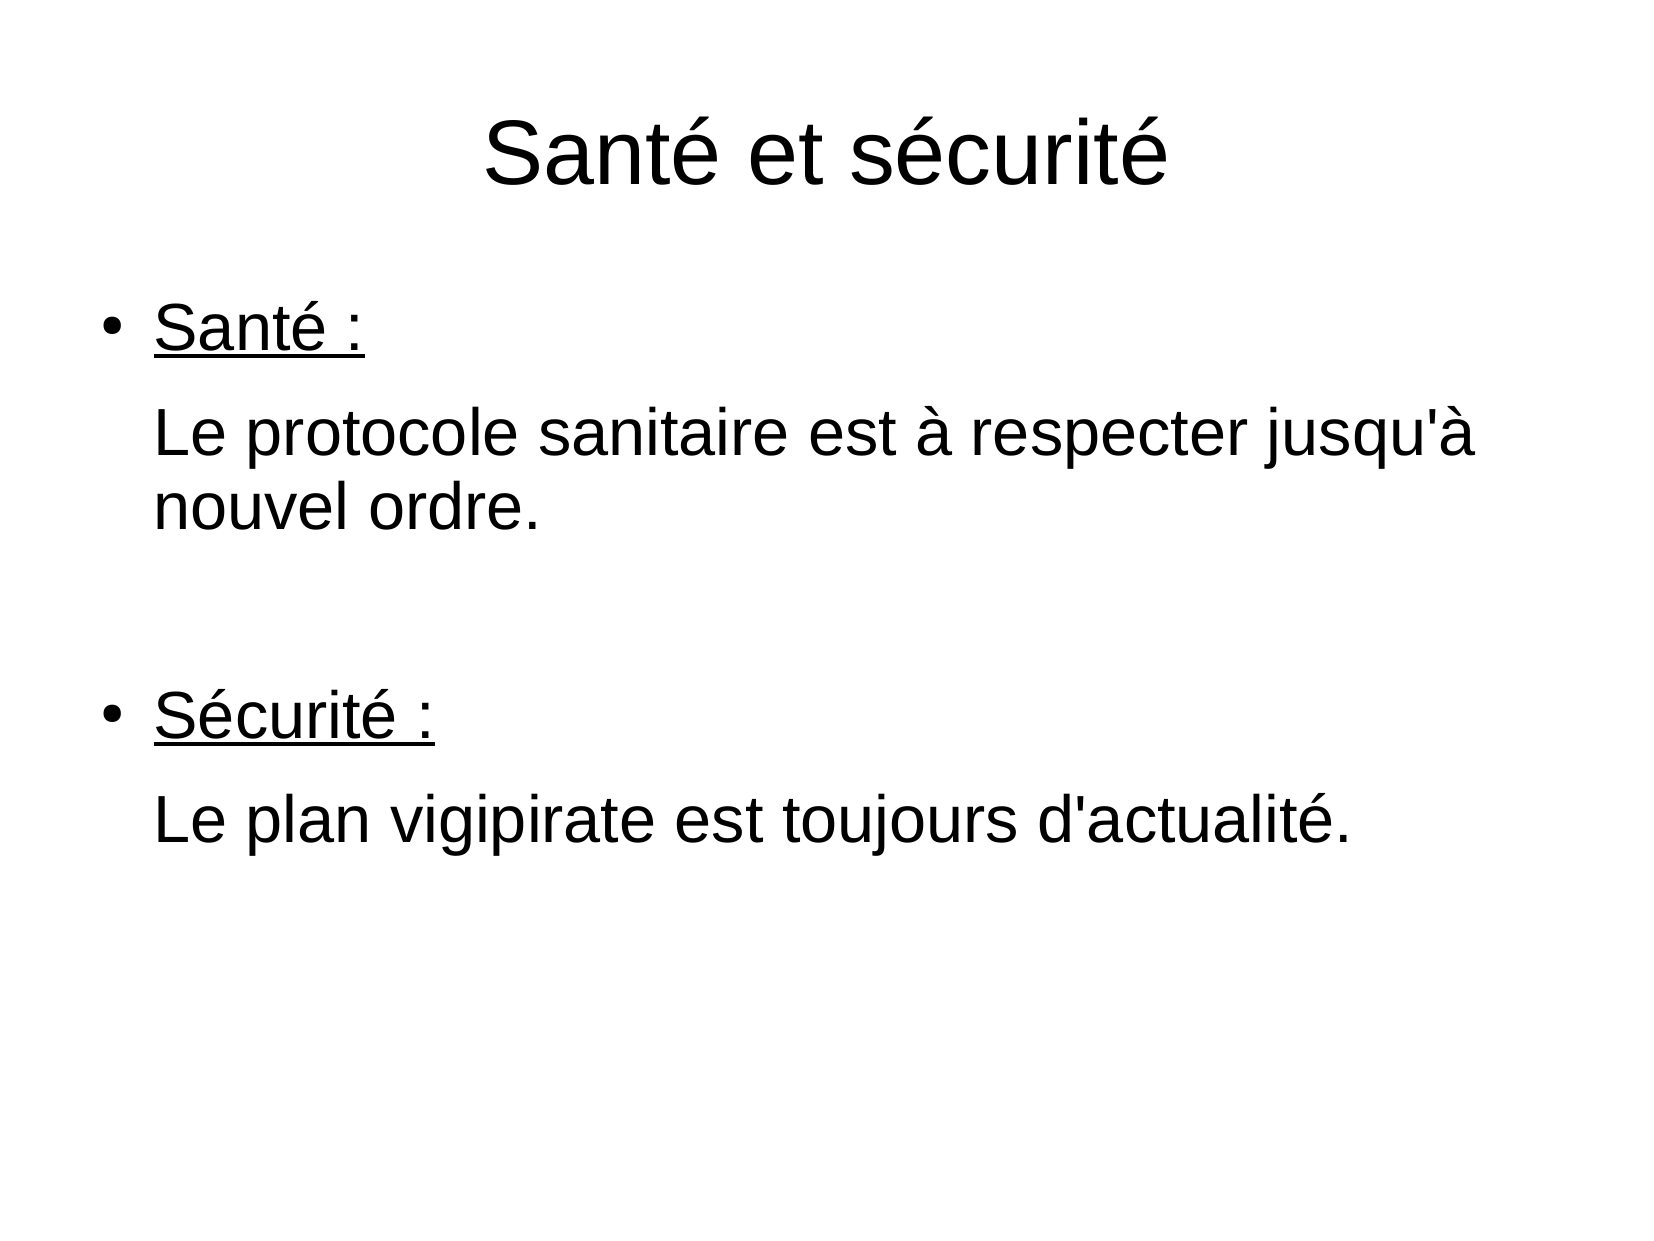

# Santé et sécurité
Santé :
Le protocole sanitaire est à respecter jusqu'à nouvel ordre.
Sécurité :
Le plan vigipirate est toujours d'actualité.